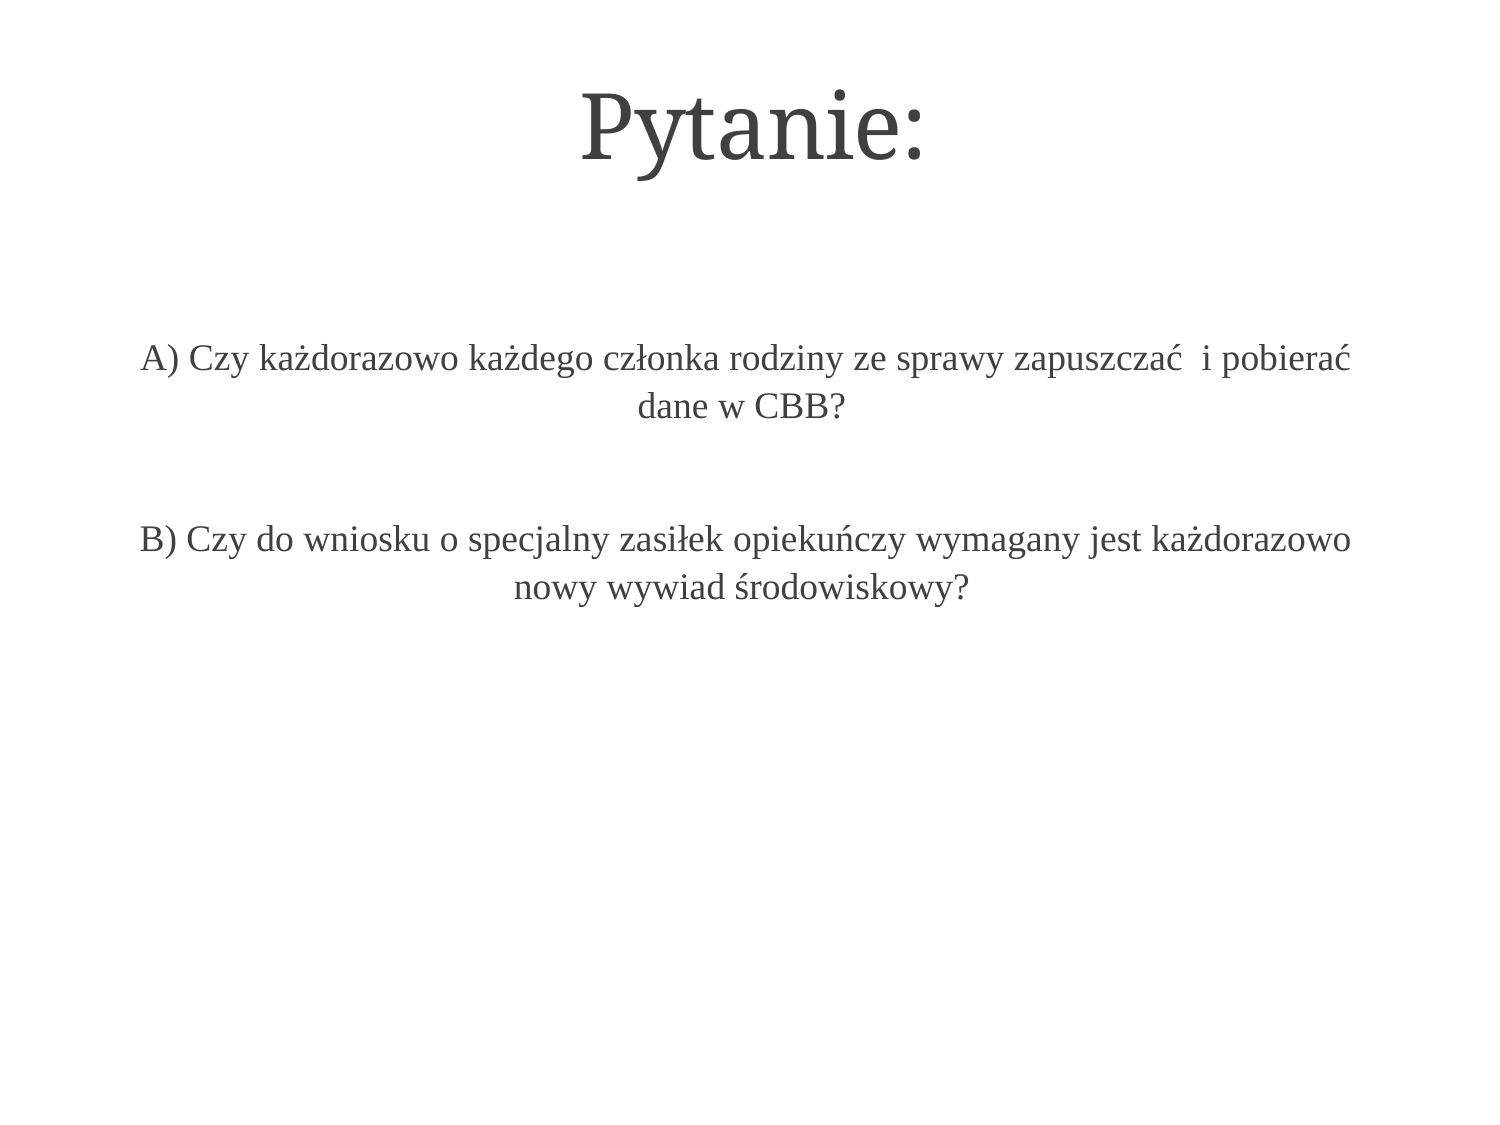

# Pytanie:
A) Czy każdorazowo każdego członka rodziny ze sprawy zapuszczać i pobierać dane w CBB?
B) Czy do wniosku o specjalny zasiłek opiekuńczy wymagany jest każdorazowo nowy wywiad środowiskowy?